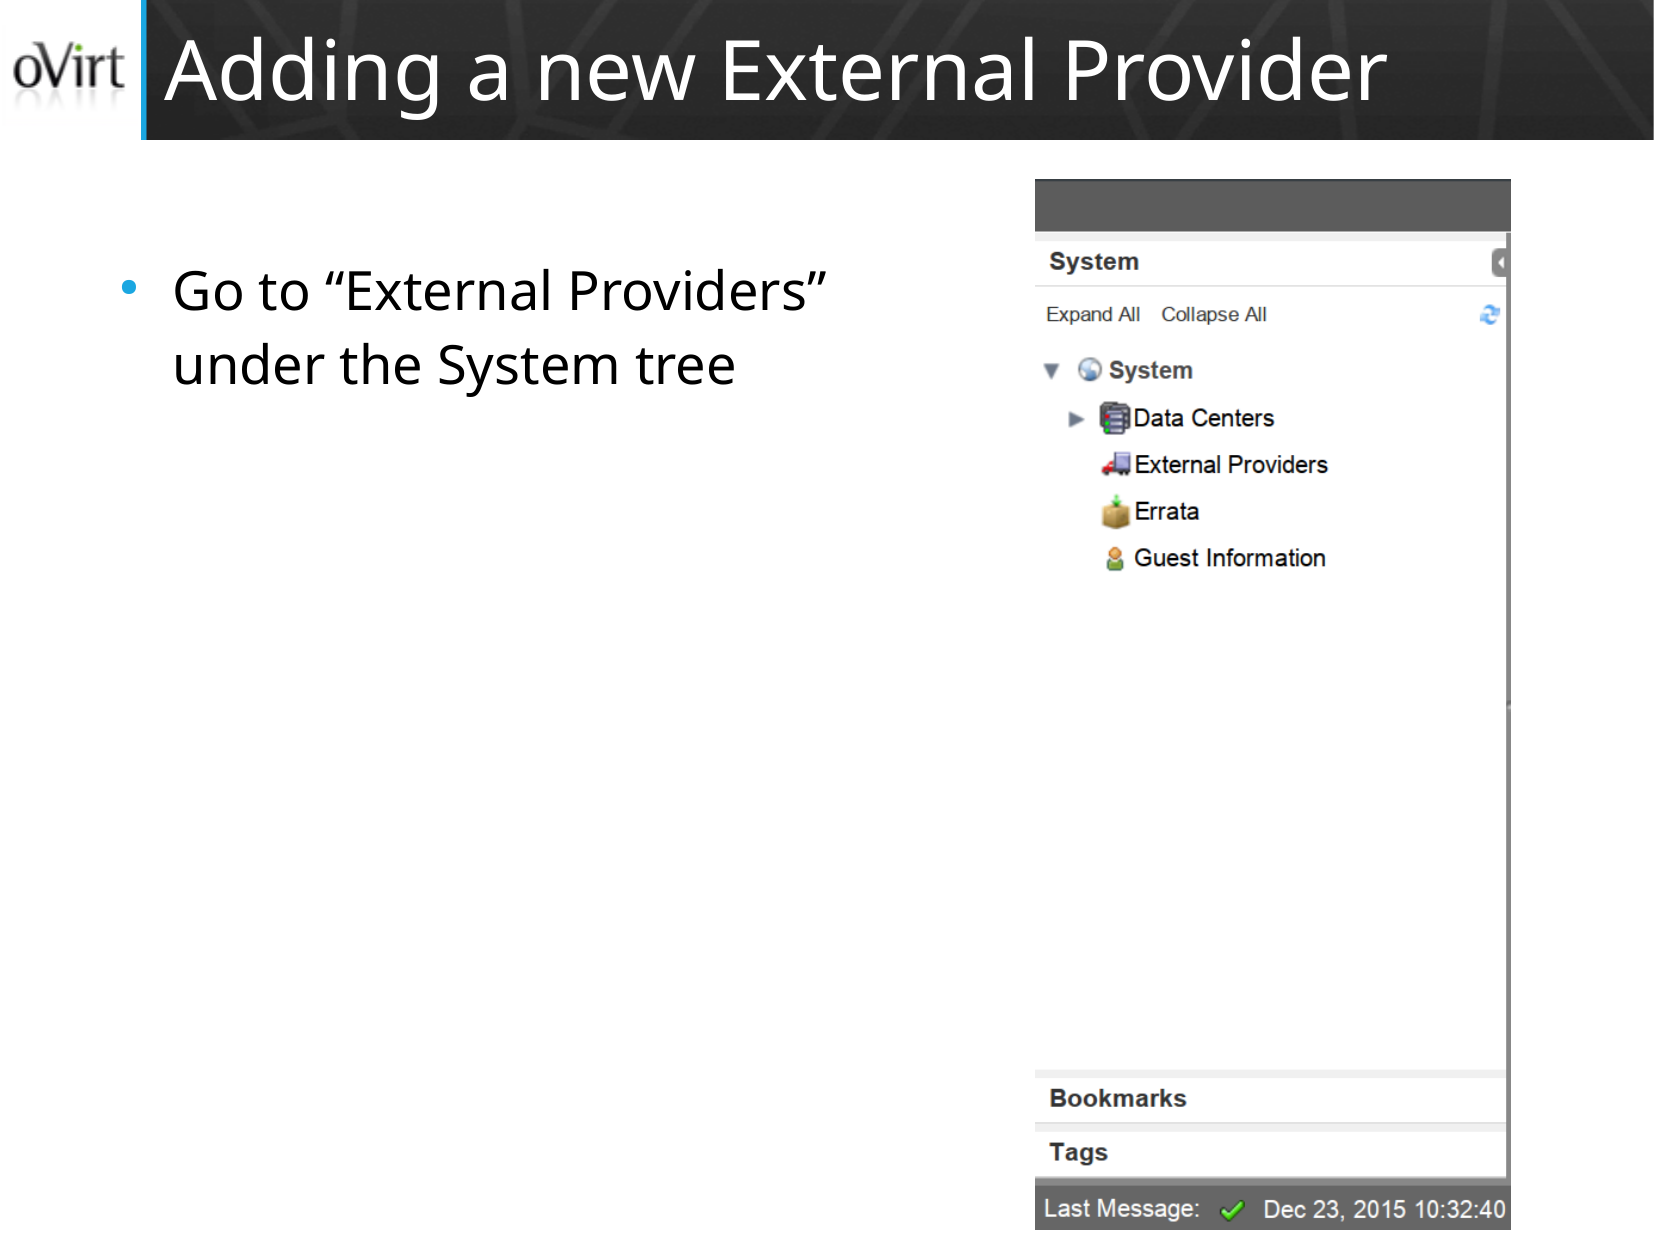

# Adding a new External Provider
Go to “External Providers”
under the System tree